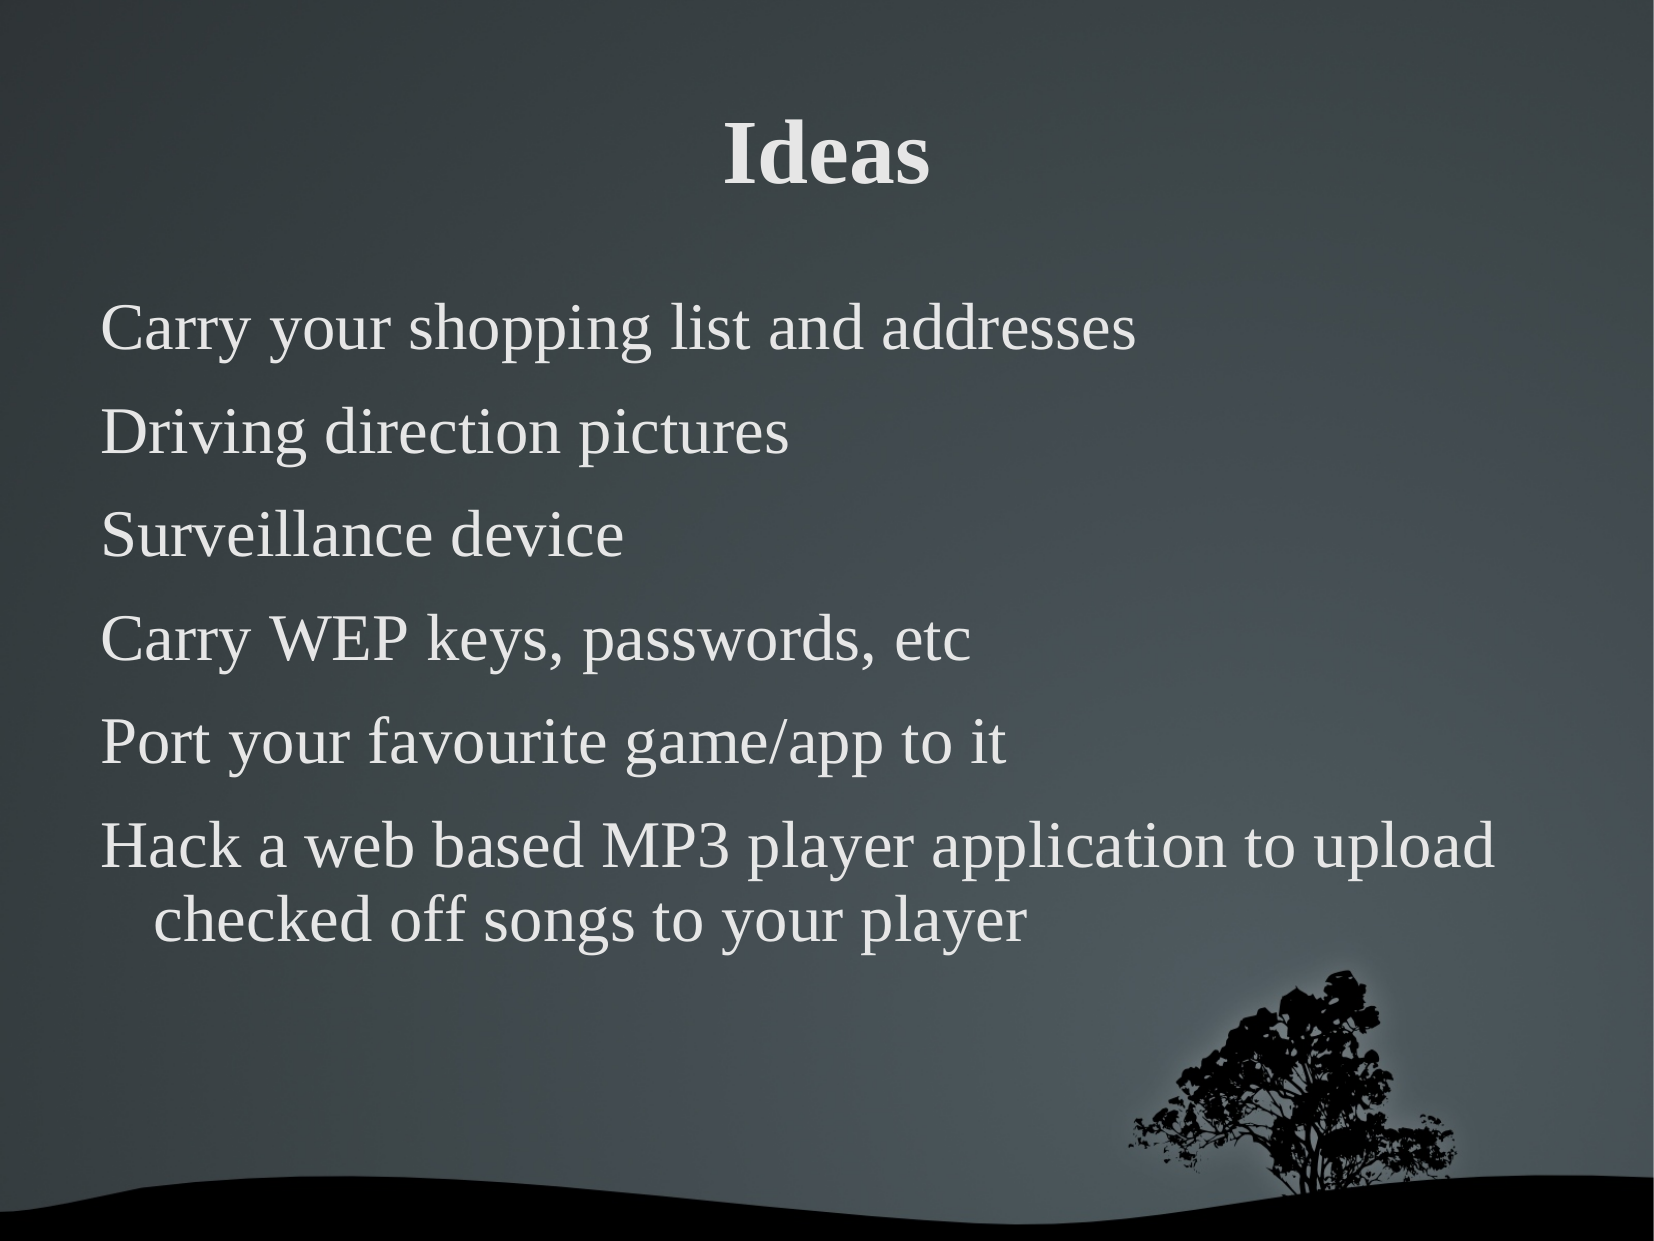

# Ideas
Carry your shopping list and addresses
Driving direction pictures
Surveillance device
Carry WEP keys, passwords, etc
Port your favourite game/app to it
Hack a web based MP3 player application to upload checked off songs to your player